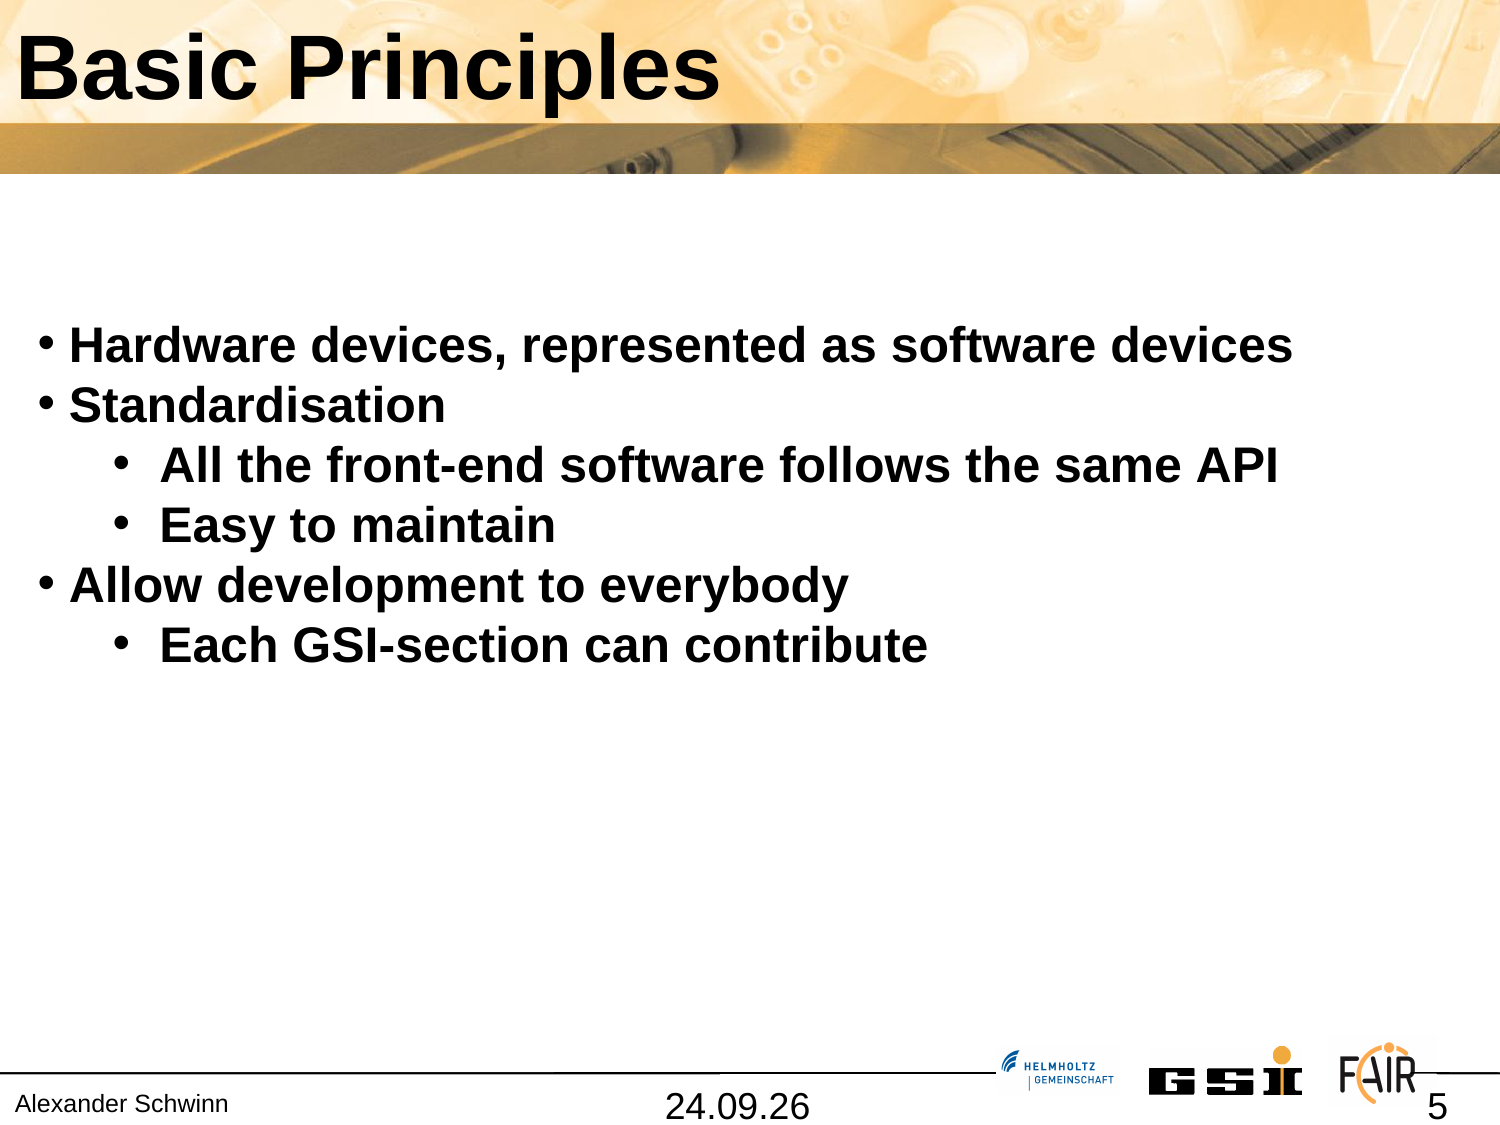

# Basic Principles
 Hardware devices, represented as software devices
 Standardisation
All the front-end software follows the same API
Easy to maintain
 Allow development to everybody
Each GSI-section can contribute
5